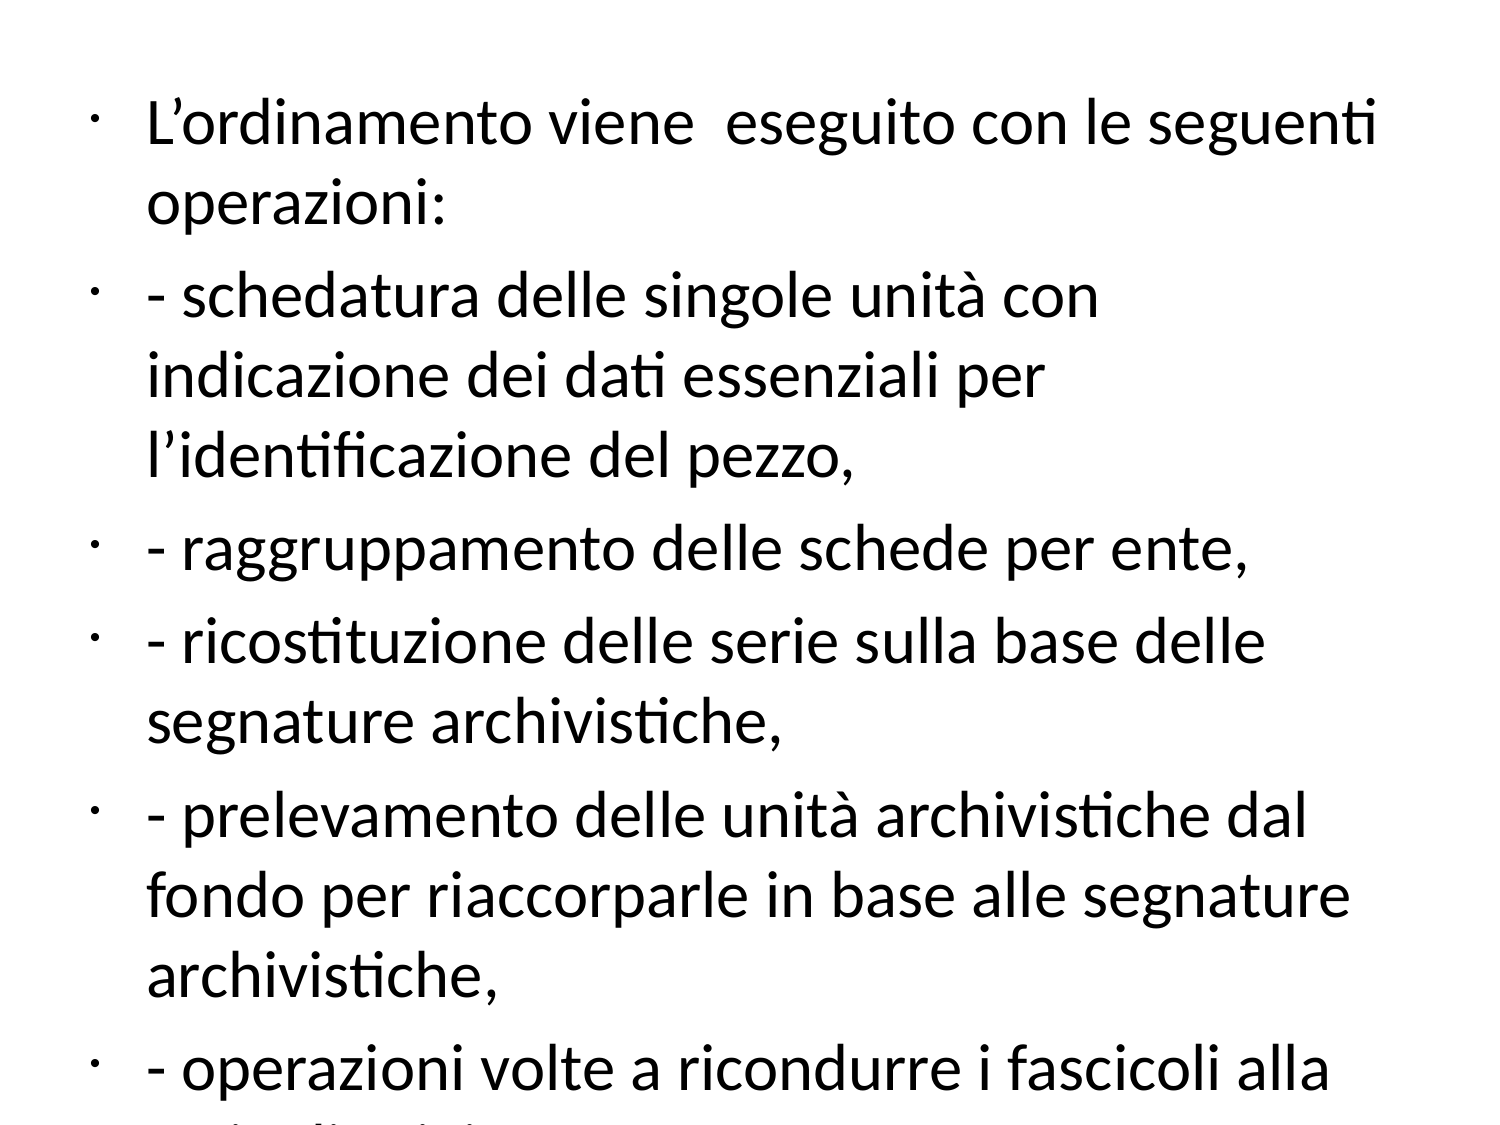

#
L’ordinamento viene eseguito con le seguenti operazioni:
- schedatura delle singole unità con indicazione dei dati essenziali per l’identificazione del pezzo,
- raggruppamento delle schede per ente,
- ricostituzione delle serie sulla base delle segnature archivistiche,
- prelevamento delle unità archivistiche dal fondo per riaccorparle in base alle segnature archivistiche,
- operazioni volte a ricondurre i fascicoli alla serie di origine,
- disposizione delle serie secondo l’ordine originario.